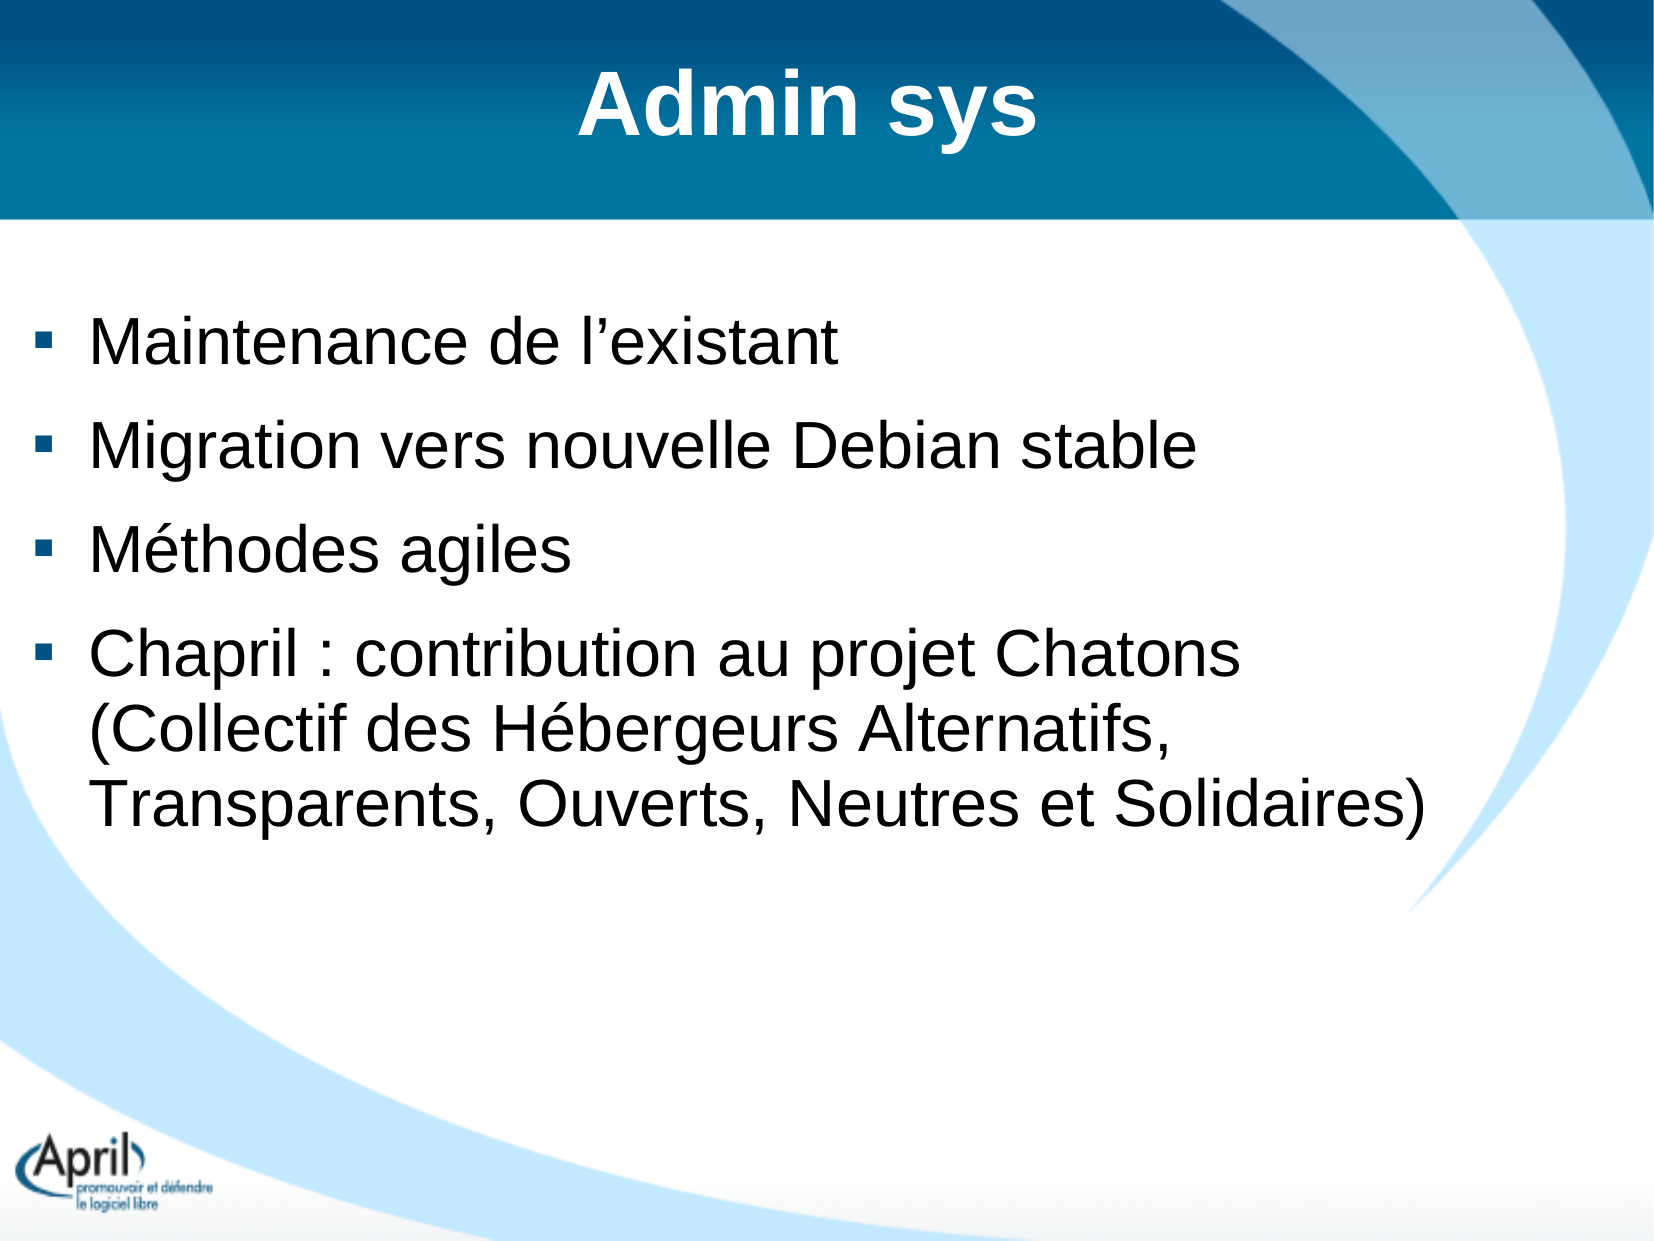

# Admin sys
Maintenance de l’existant
Migration vers nouvelle Debian stable
Méthodes agiles
Chapril : contribution au projet Chatons (Collectif des Hébergeurs Alternatifs, Transparents, Ouverts, Neutres et Solidaires)